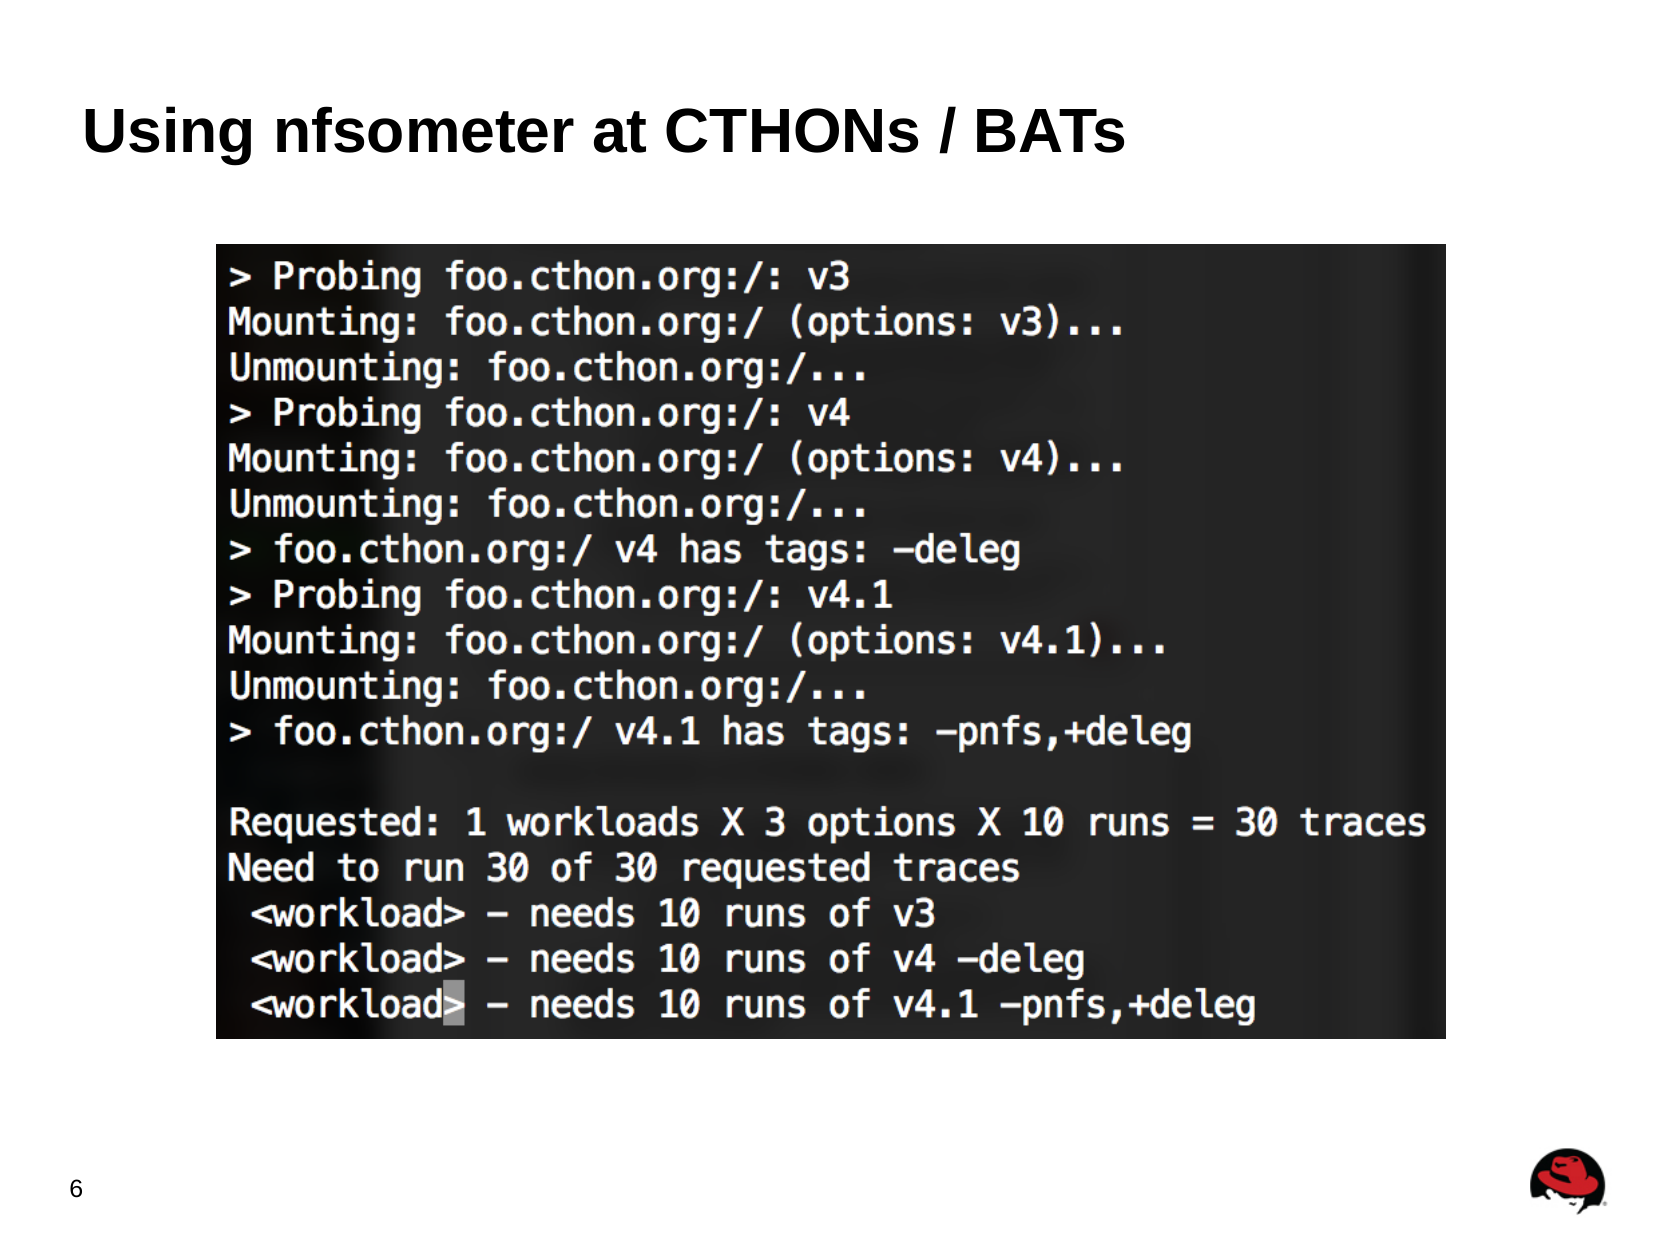

# Using nfsometer at CTHONs / BATs